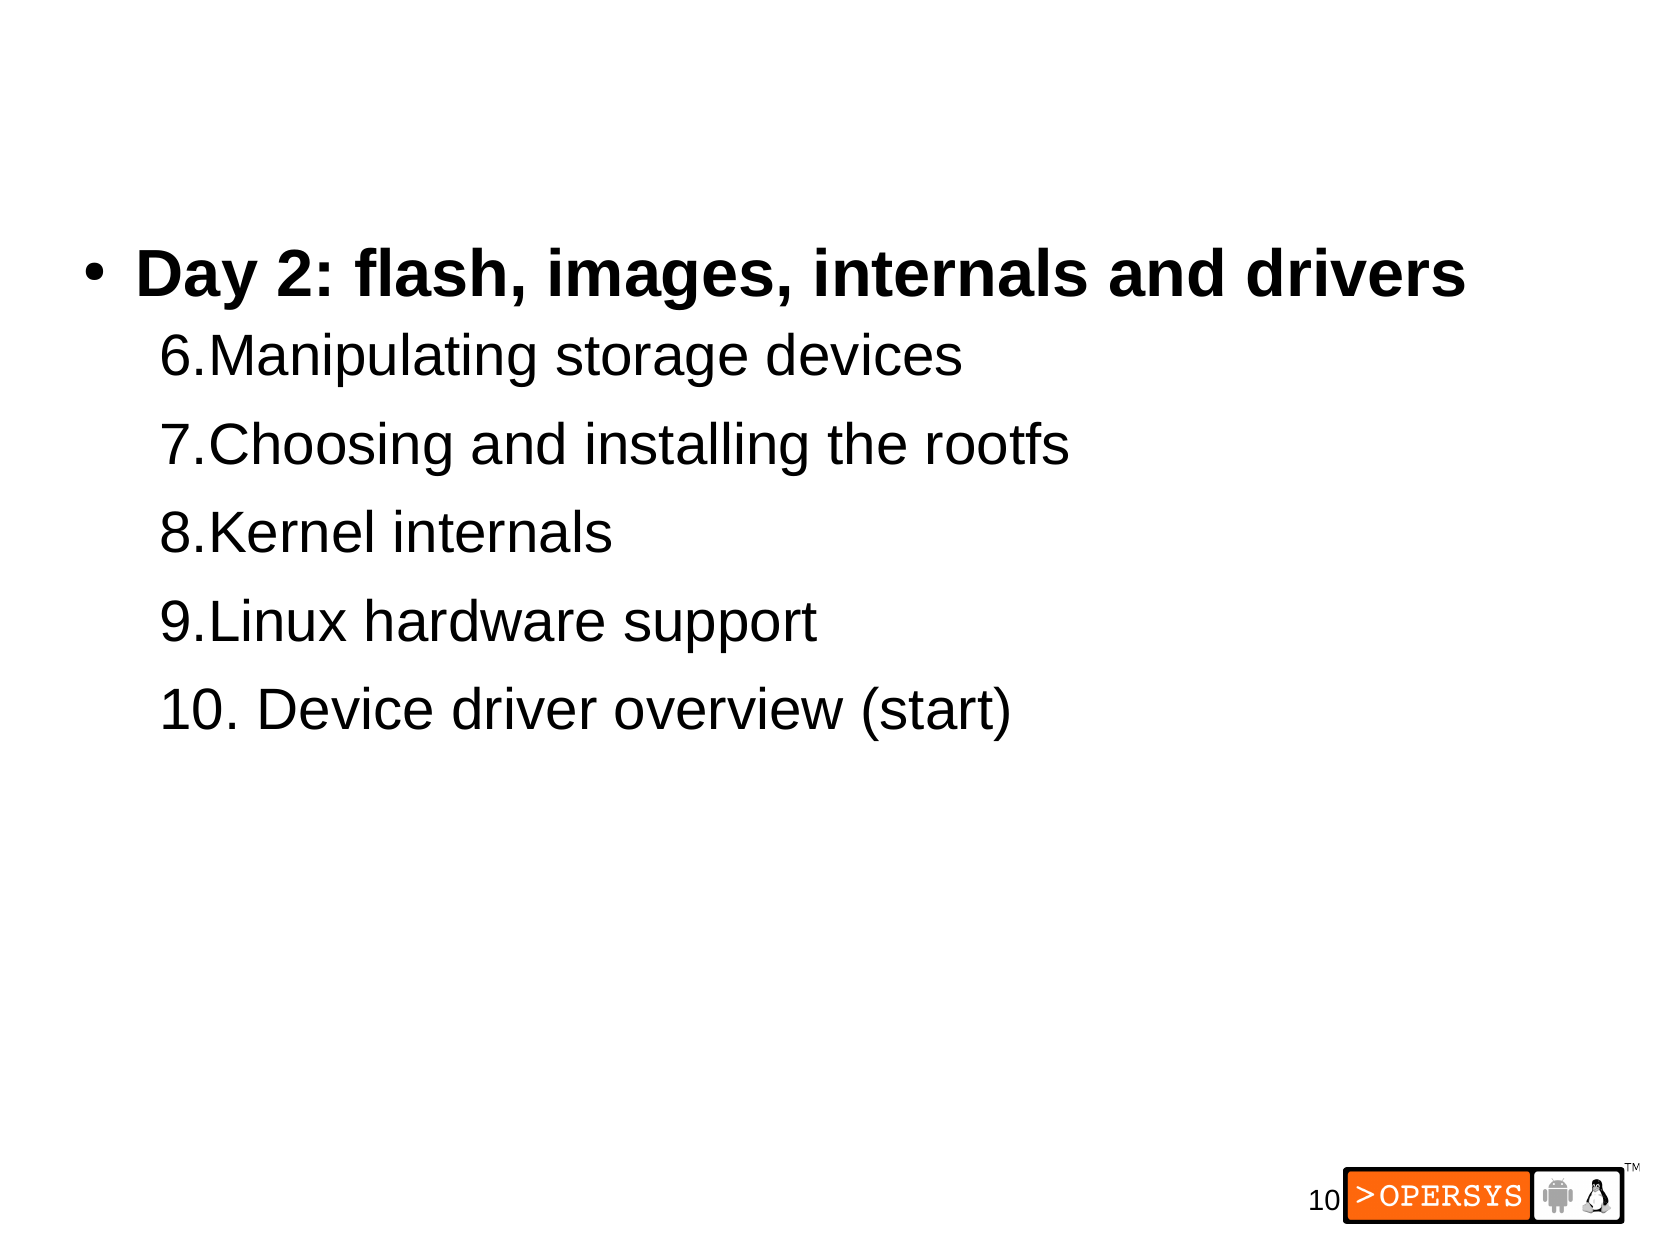

# Day 2: flash, images, internals and drivers
Manipulating storage devices
Choosing and installing the rootfs
Kernel internals
Linux hardware support
 Device driver overview (start)